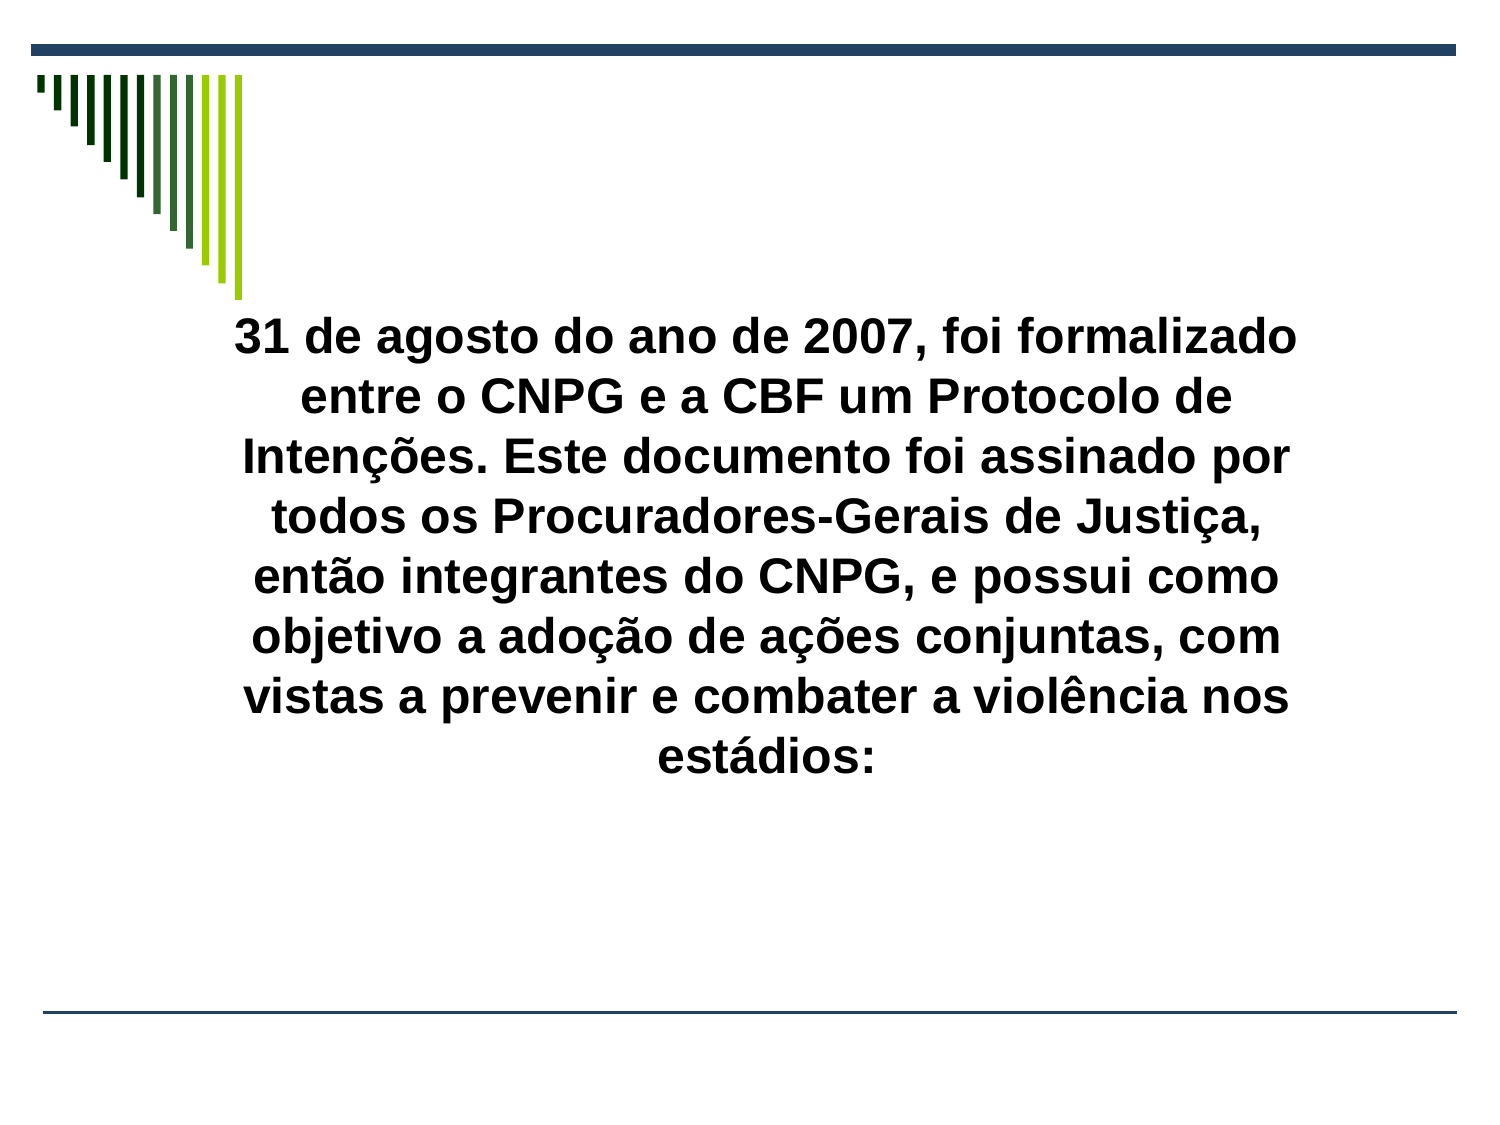

# 31 de agosto do ano de 2007, foi formalizado entre o CNPG e a CBF um Protocolo de Intenções. Este documento foi assinado por todos os Procuradores-Gerais de Justiça, então integrantes do CNPG, e possui como objetivo a adoção de ações conjuntas, com vistas a prevenir e combater a violência nos estádios: